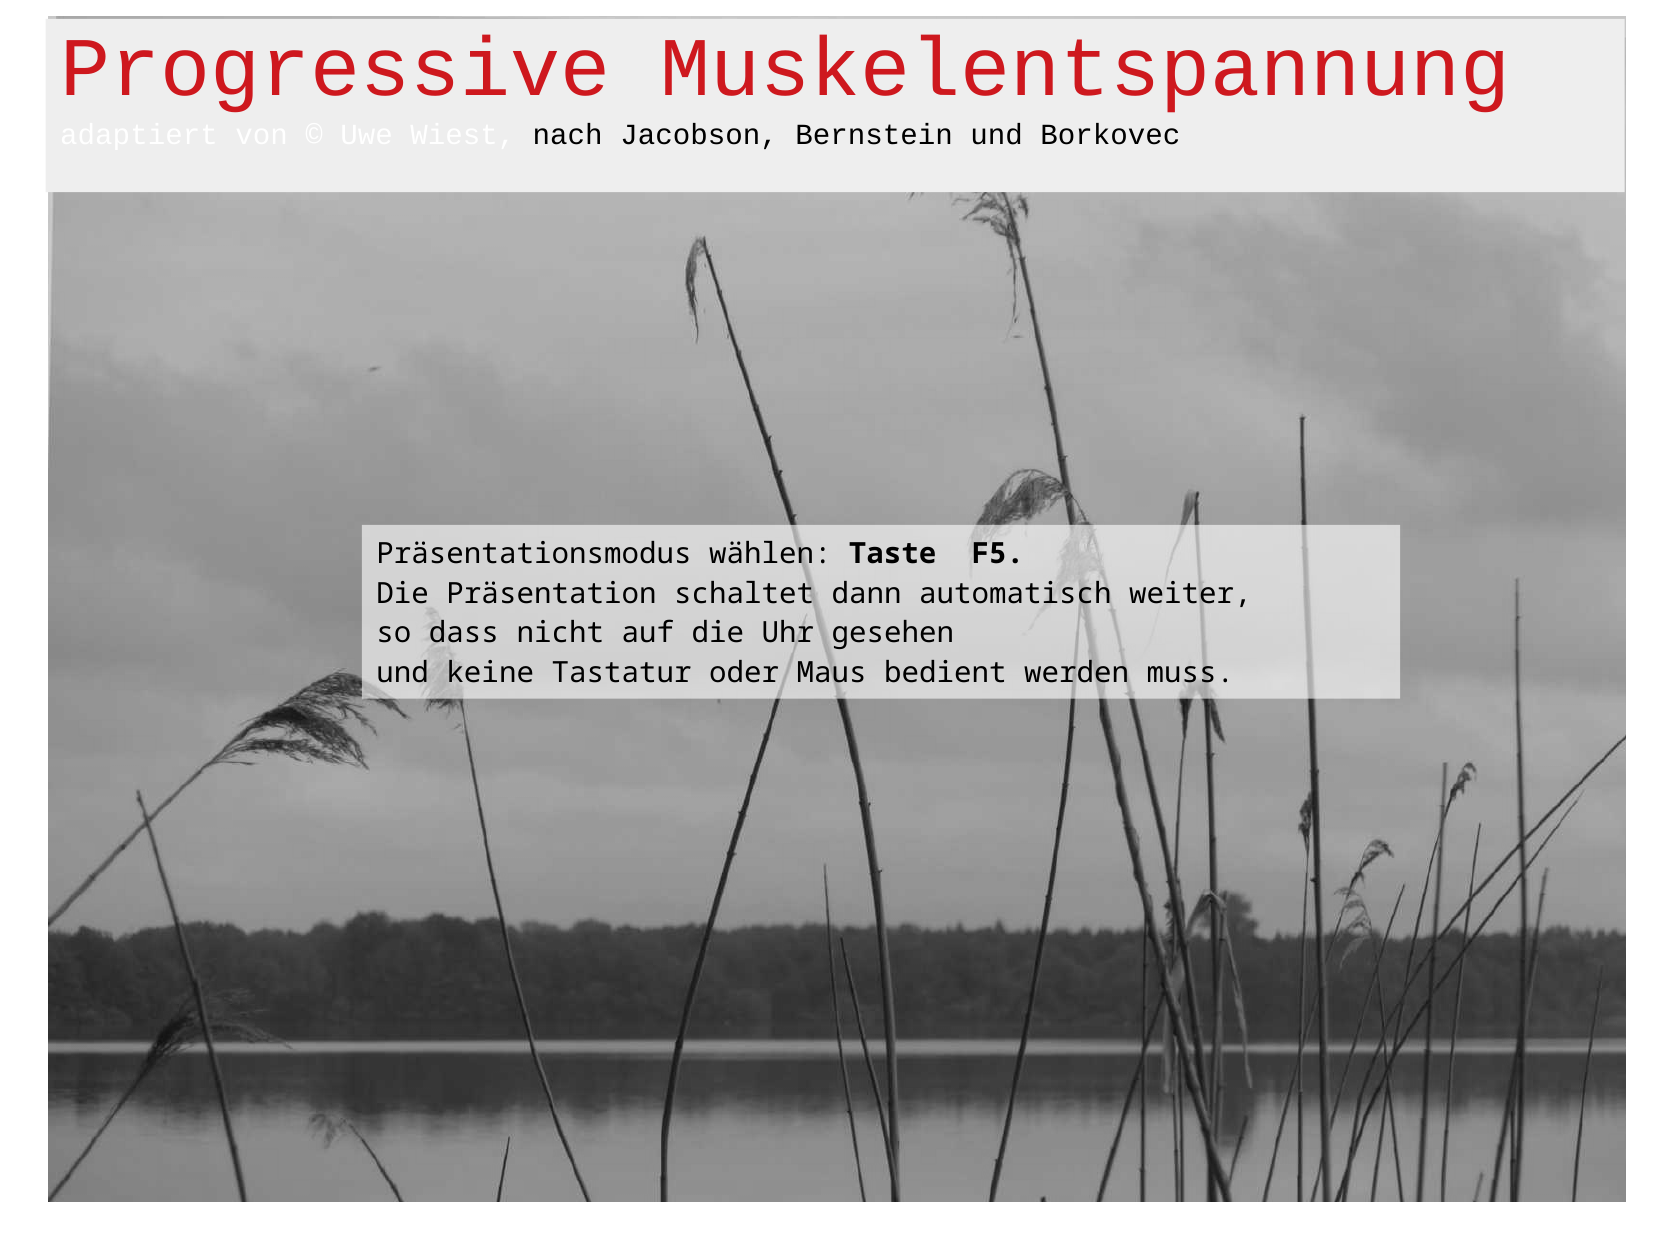

Progressive Muskelentspannung
adaptiert von © Uwe Wiest, nach Jacobson, Bernstein und Borkovec
Präsentationsmodus wählen: Taste F5.
Die Präsentation schaltet dann automatisch weiter,
so dass nicht auf die Uhr gesehen
und keine Tastatur oder Maus bedient werden muss.